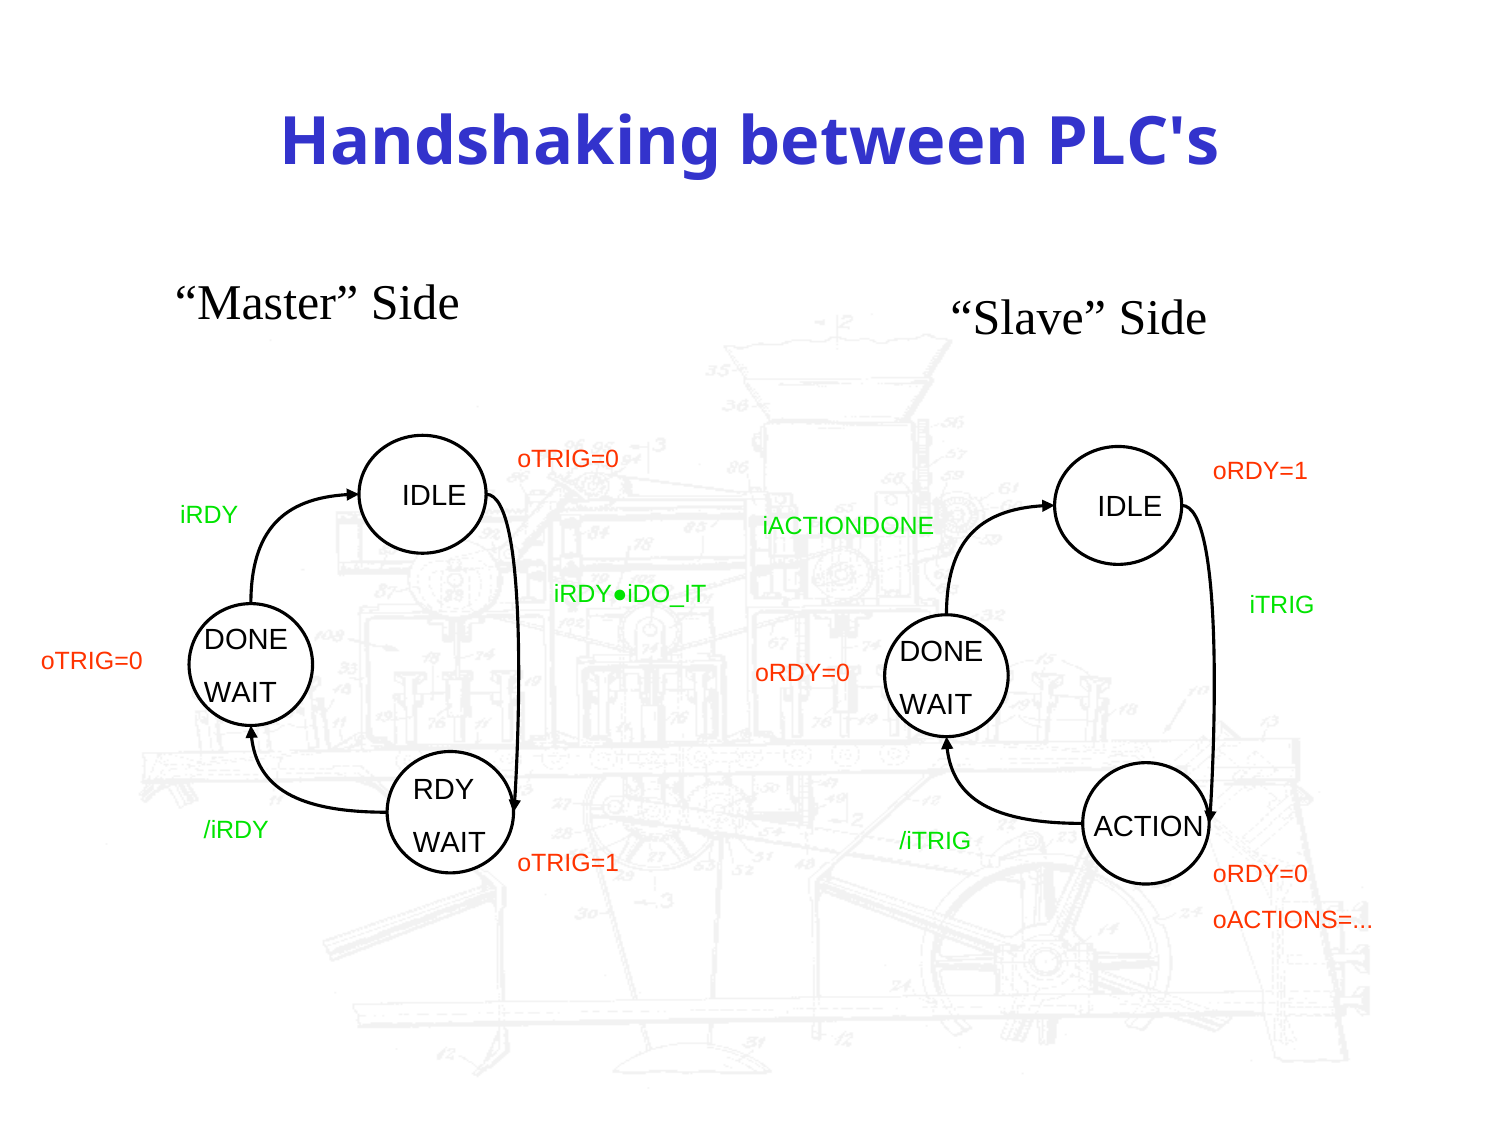

# Handshaking between PLC's
“Master” Side
“Slave” Side
oTRIG=0
oRDY=1
IDLE
IDLE
iRDY
iACTIONDONE
iRDY●iDO_IT
iTRIG
DONE
WAIT
DONE
WAIT
oTRIG=0
oRDY=0
RDY
WAIT
ACTION
/iRDY
/iTRIG
oTRIG=1
oRDY=0
oACTIONS=...